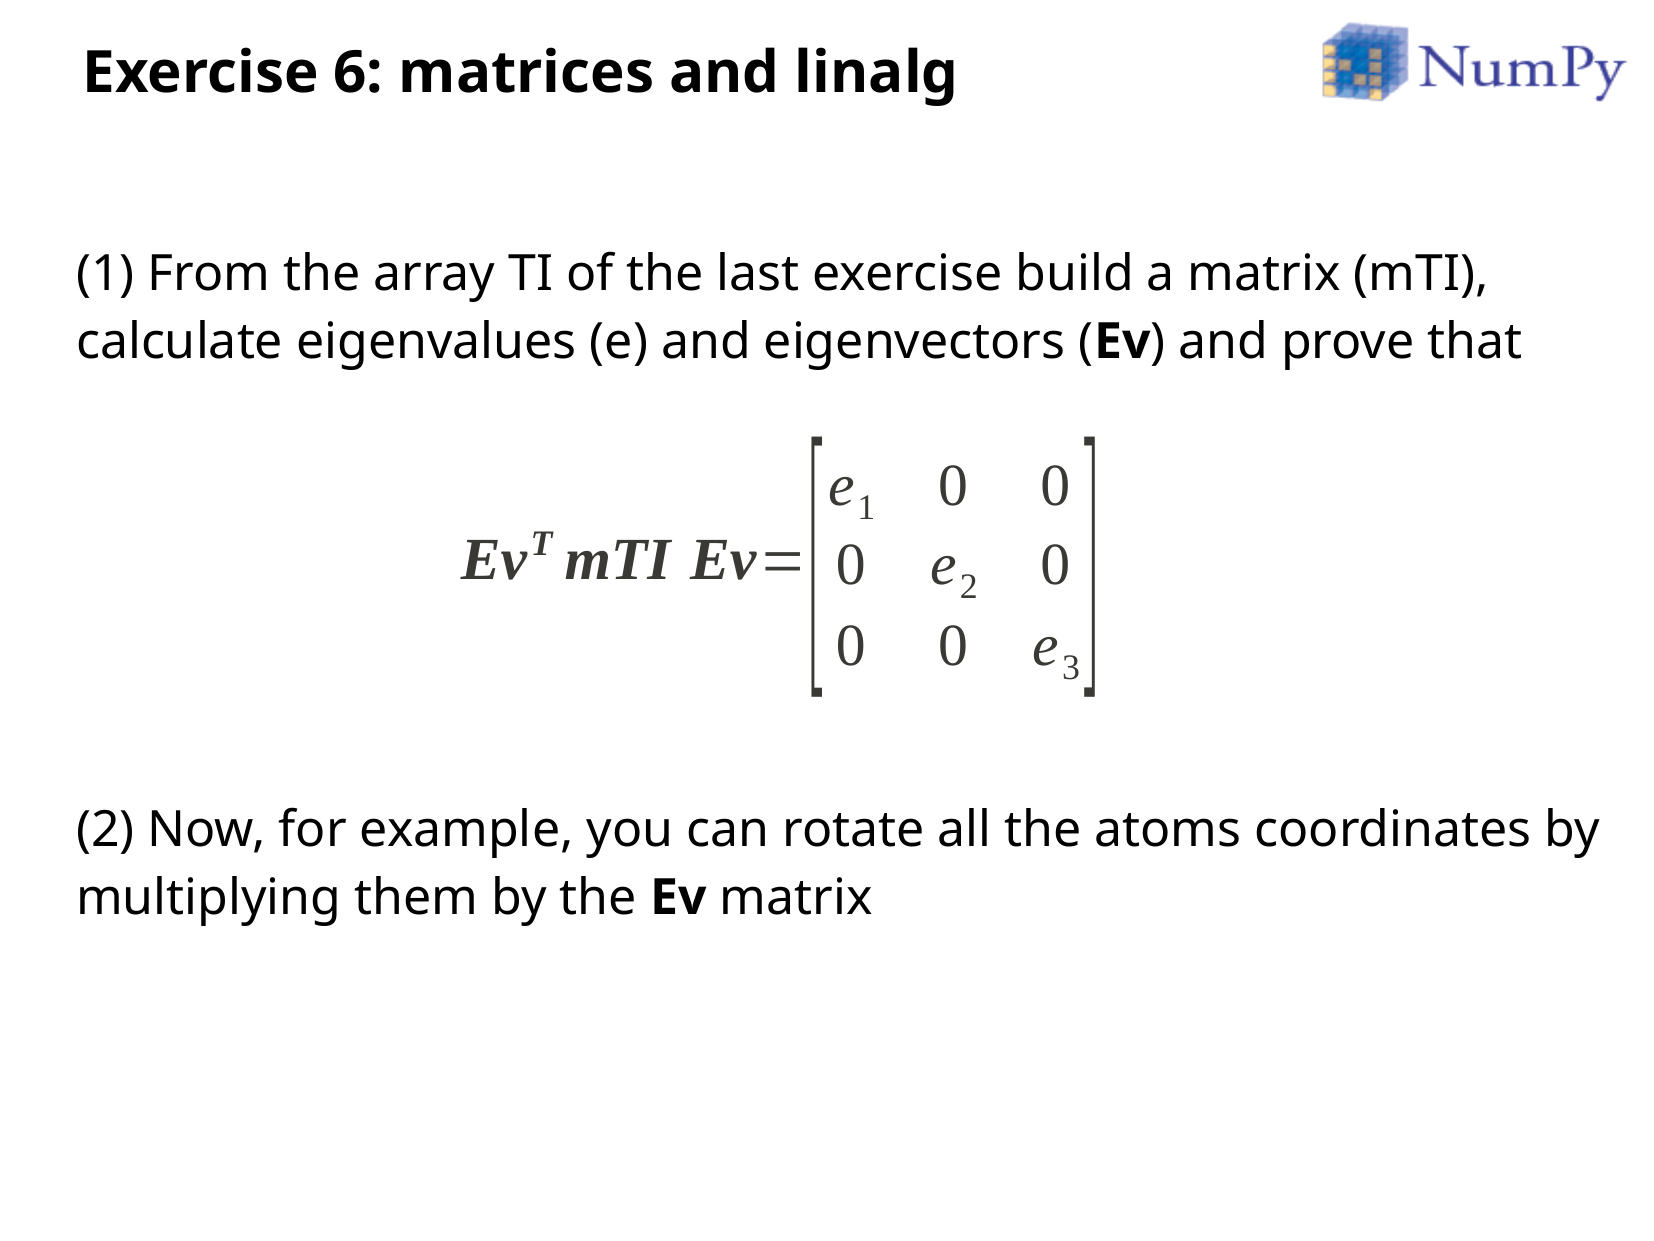

# Exercise 6: matrices and linalg
(1) From the array TI of the last exercise build a matrix (mTI), calculate eigenvalues (e) and eigenvectors (Ev) and prove that
(2) Now, for example, you can rotate all the atoms coordinates by multiplying them by the Ev matrix